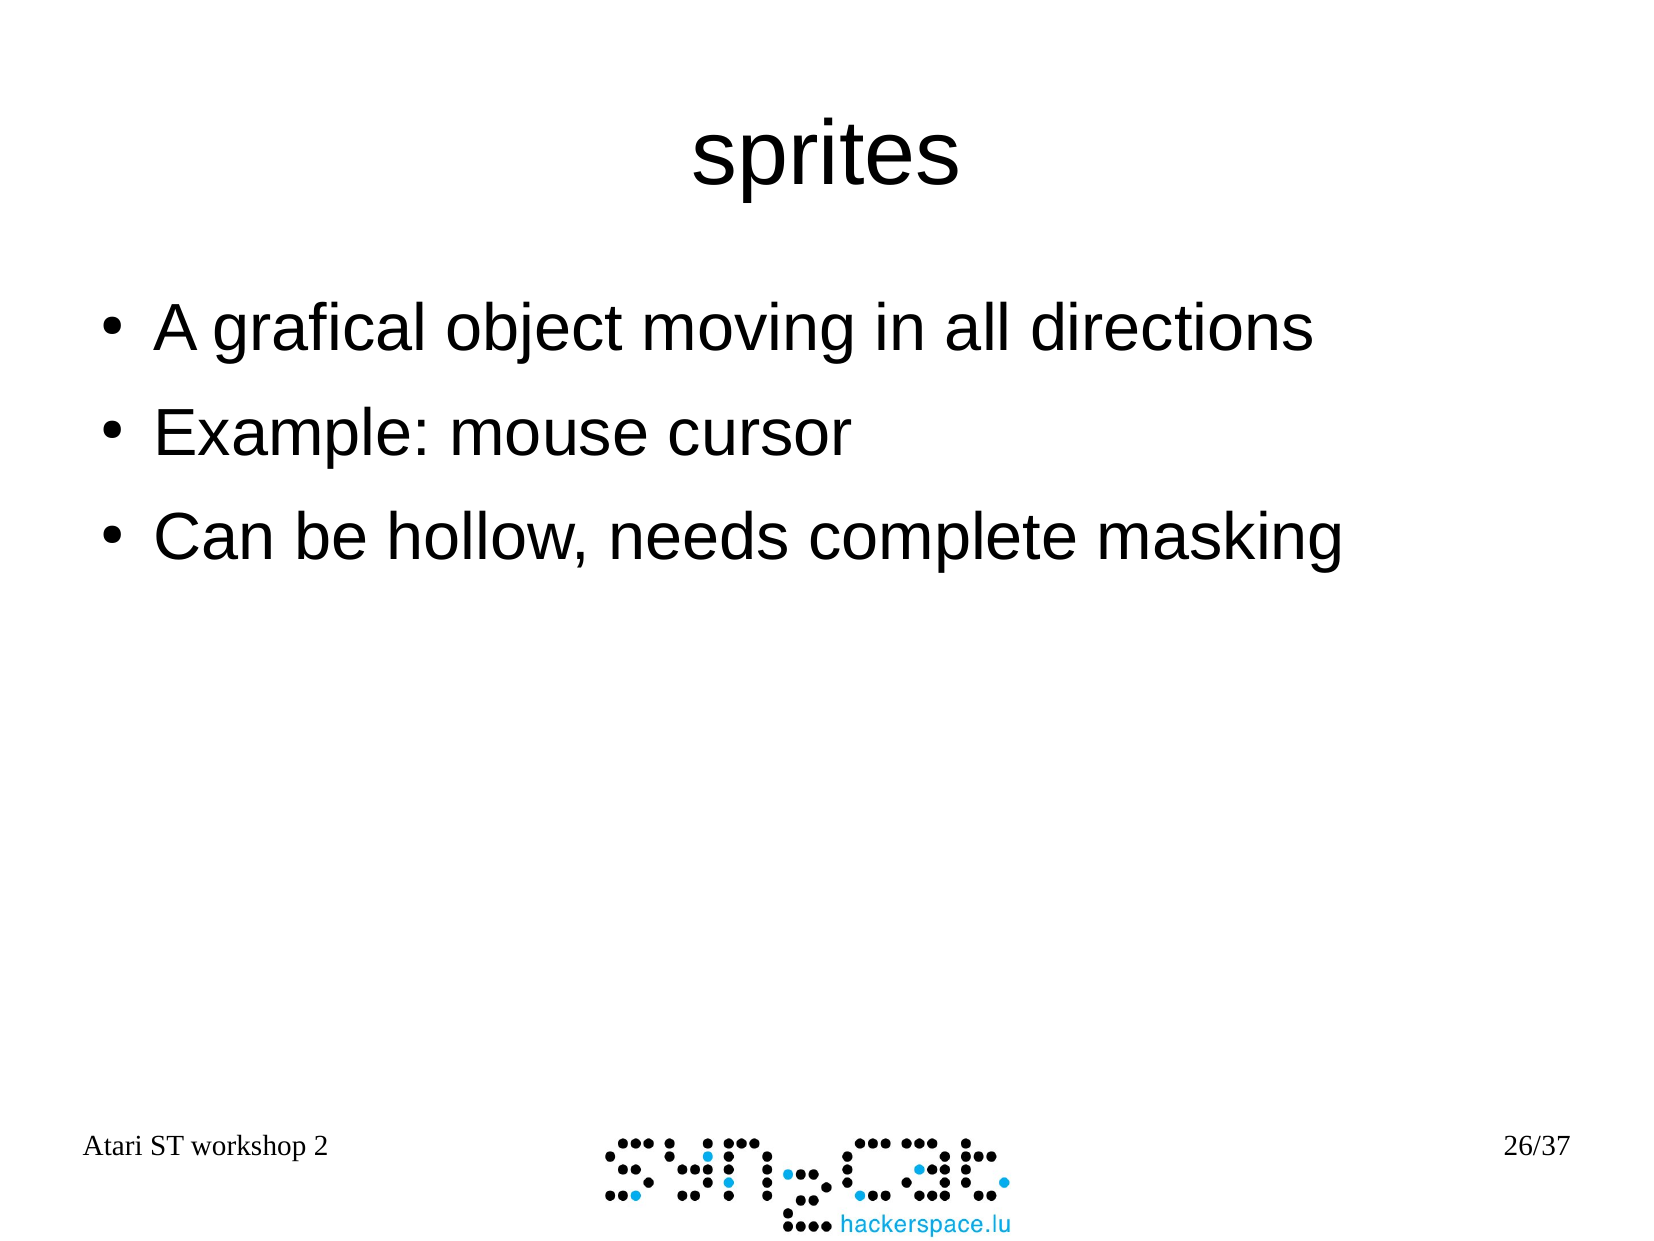

# sprites
A grafical object moving in all directions
Example: mouse cursor
Can be hollow, needs complete masking
26